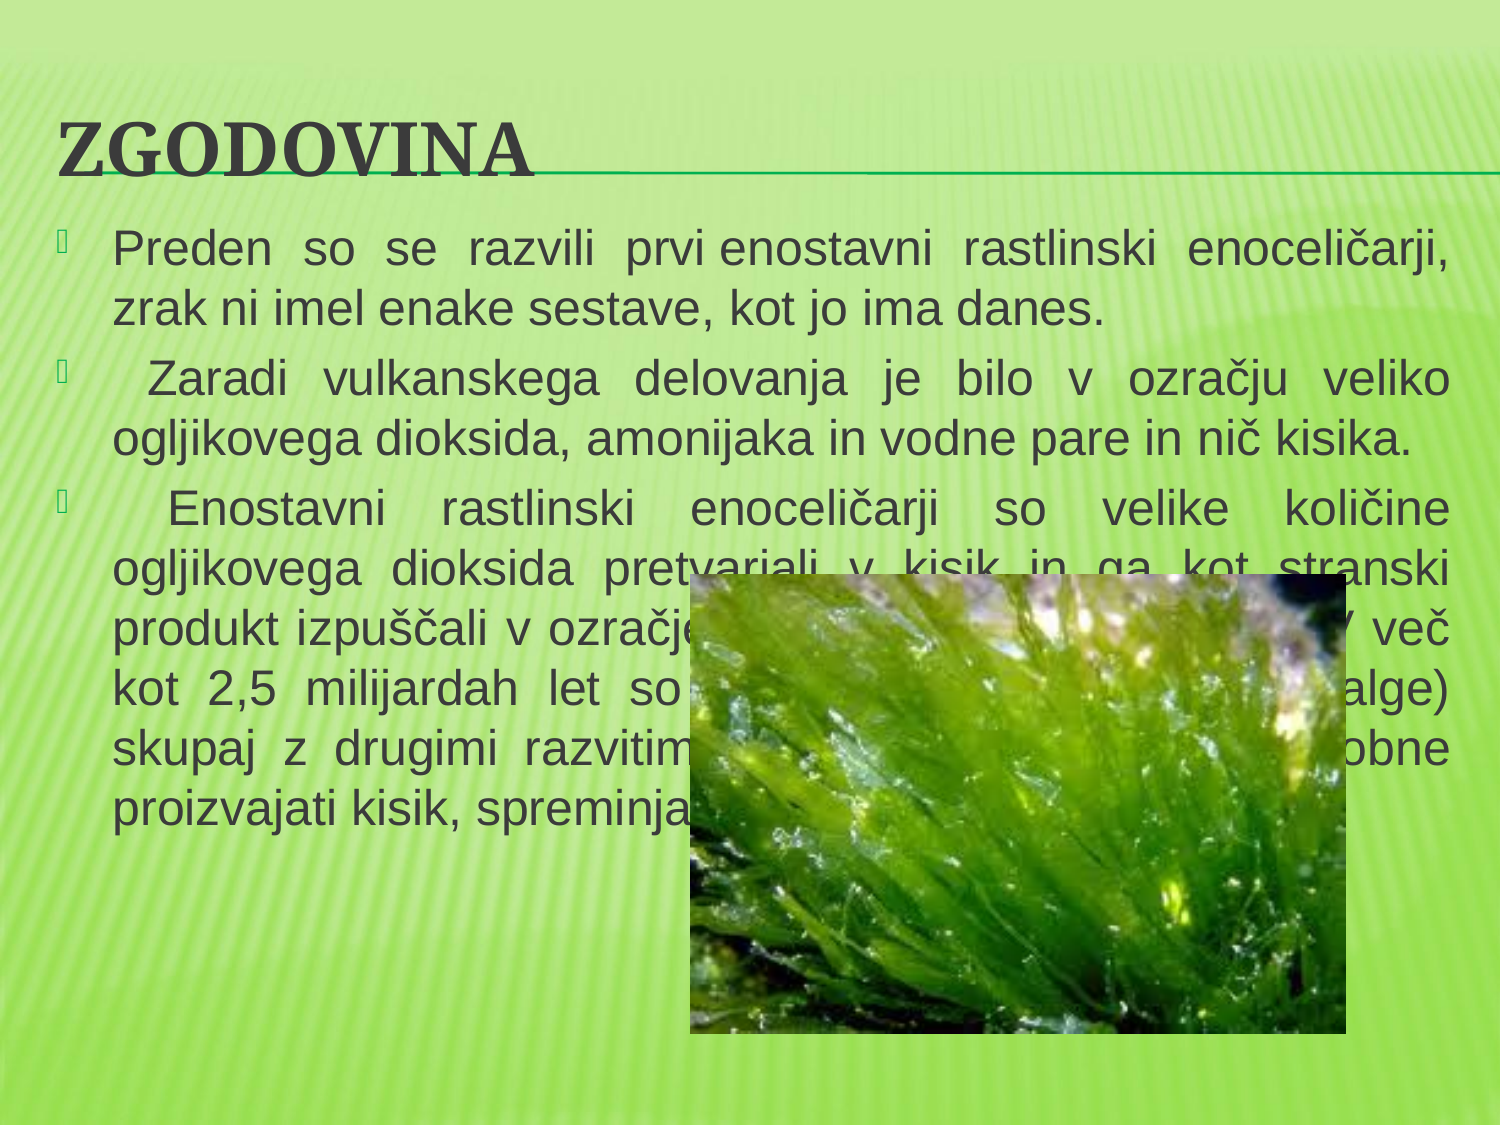

# ZGODOVINA
Preden so se razvili prvi enostavni rastlinski enoceličarji, zrak ni imel enake sestave, kot jo ima danes.
 Zaradi vulkanskega delovanja je bilo v ozračju veliko ogljikovega dioksida, amonijaka in vodne pare in nič kisika.
 Enostavni rastlinski enoceličarji so velike količine ogljikovega dioksida pretvarjali v kisik in ga kot stranski produkt izpuščali v ozračje. To se ni zgodilo čez noč. V več kot 2,5 milijardah let so enoceličarji (modro-zelene alge) skupaj z drugimi razvitimi rastlinami, ki so bile sposobne proizvajati kisik, spreminjale sestavo ozračja.